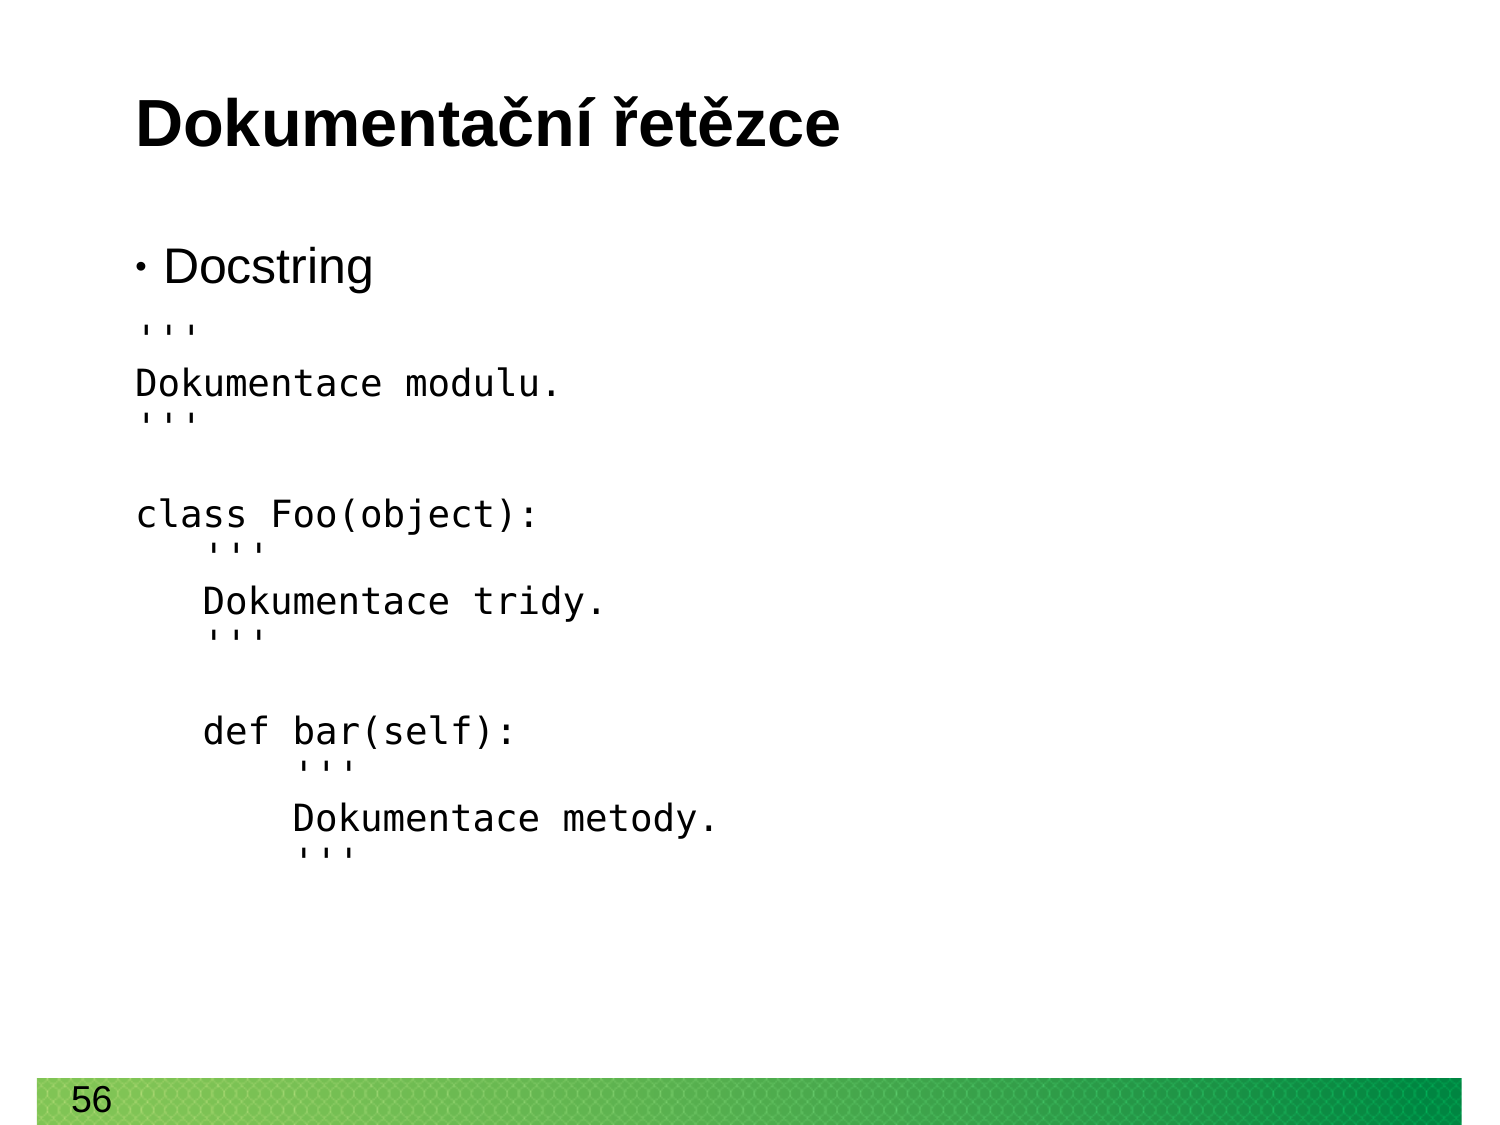

# Dokumentační řetězce
Docstring
'''
Dokumentace modulu.
'''
class Foo(object):
 '''
 Dokumentace tridy.
 '''
 def bar(self):
 '''
 Dokumentace metody.
 '''